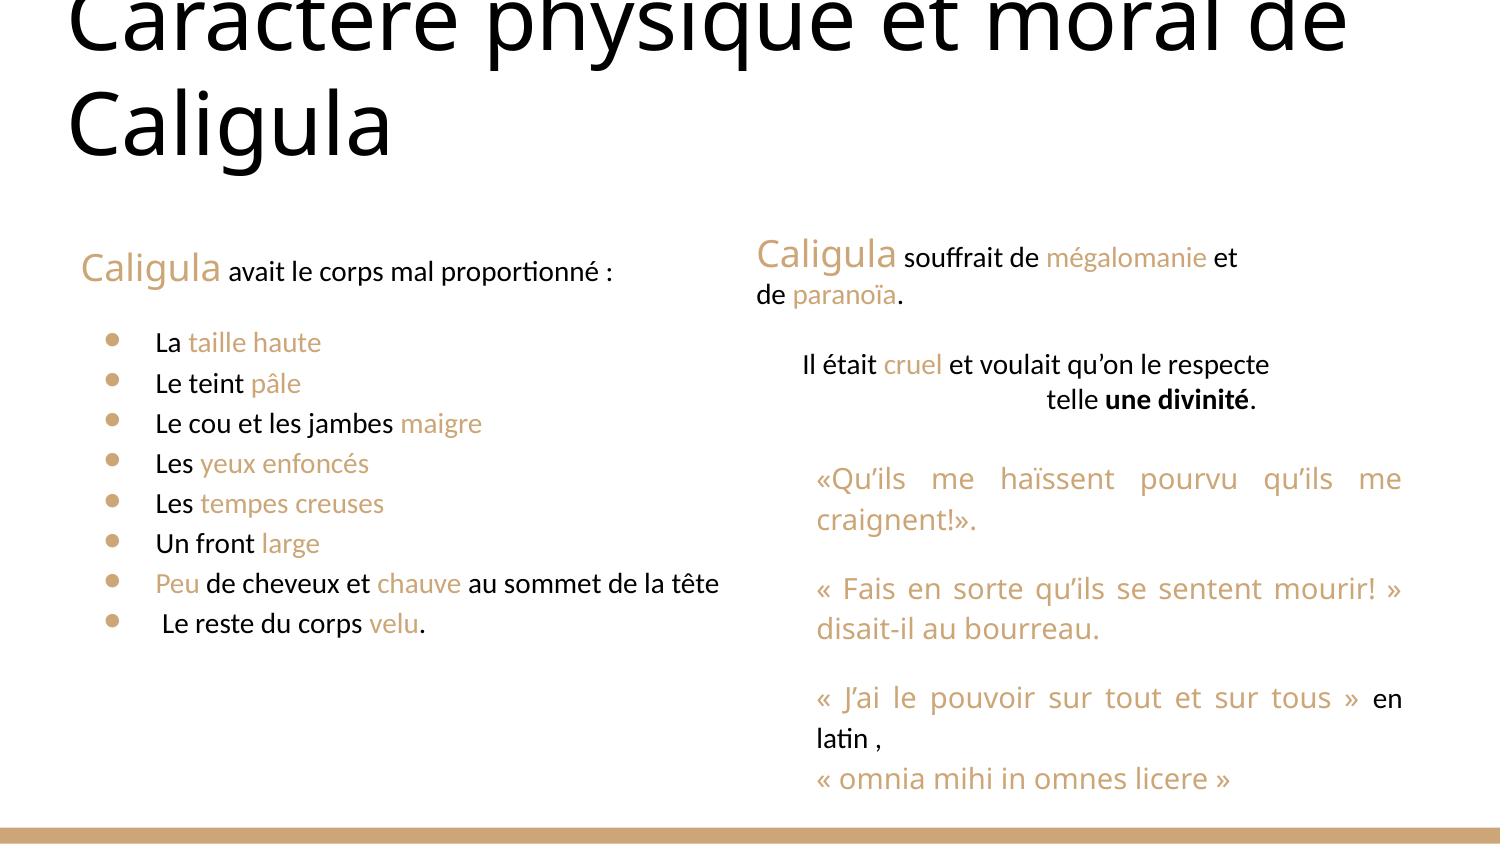

# Caractère physique et moral de Caligula
Caligula souffrait de mégalomanie et de paranoïa.
Il était cruel et voulait qu’on le respecte telle une divinité.
Caligula avait le corps mal proportionné :
La taille haute
Le teint pâle
Le cou et les jambes maigre
Les yeux enfoncés
Les tempes creuses
Un front large
Peu de cheveux et chauve au sommet de la tête
 Le reste du corps velu.
«Qu’ils me haïssent pourvu qu’ils me craignent!».
« Fais en sorte qu’ils se sentent mourir! » disait-il au bourreau.
« J’ai le pouvoir sur tout et sur tous » en latin ,
« omnia mihi in omnes licere »